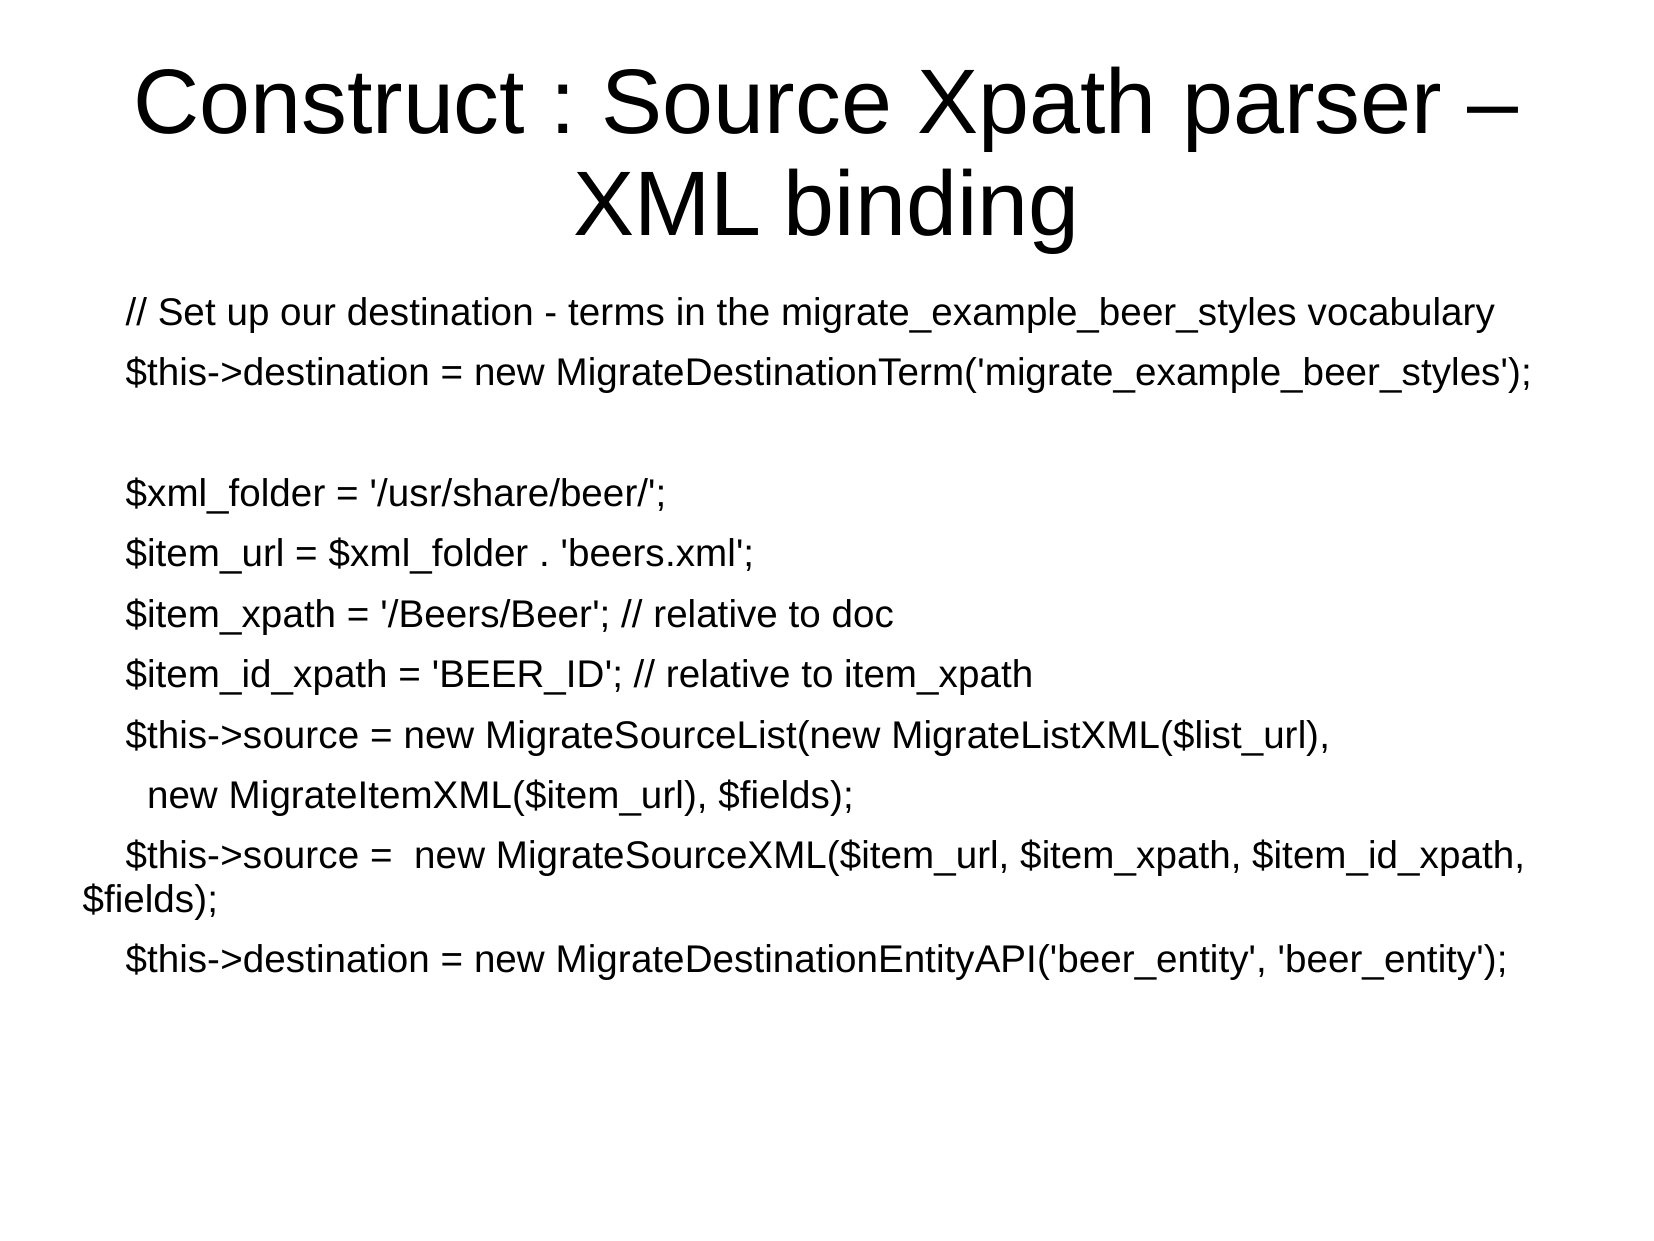

# Construct : Source Xpath parser – XML binding
 // Set up our destination - terms in the migrate_example_beer_styles vocabulary
 $this->destination = new MigrateDestinationTerm('migrate_example_beer_styles');
 $xml_folder = '/usr/share/beer/';
 $item_url = $xml_folder . 'beers.xml';
 $item_xpath = '/Beers/Beer'; // relative to doc
 $item_id_xpath = 'BEER_ID'; // relative to item_xpath
 $this->source = new MigrateSourceList(new MigrateListXML($list_url),
 new MigrateItemXML($item_url), $fields);
 $this->source = new MigrateSourceXML($item_url, $item_xpath, $item_id_xpath, $fields);
 $this->destination = new MigrateDestinationEntityAPI('beer_entity', 'beer_entity');